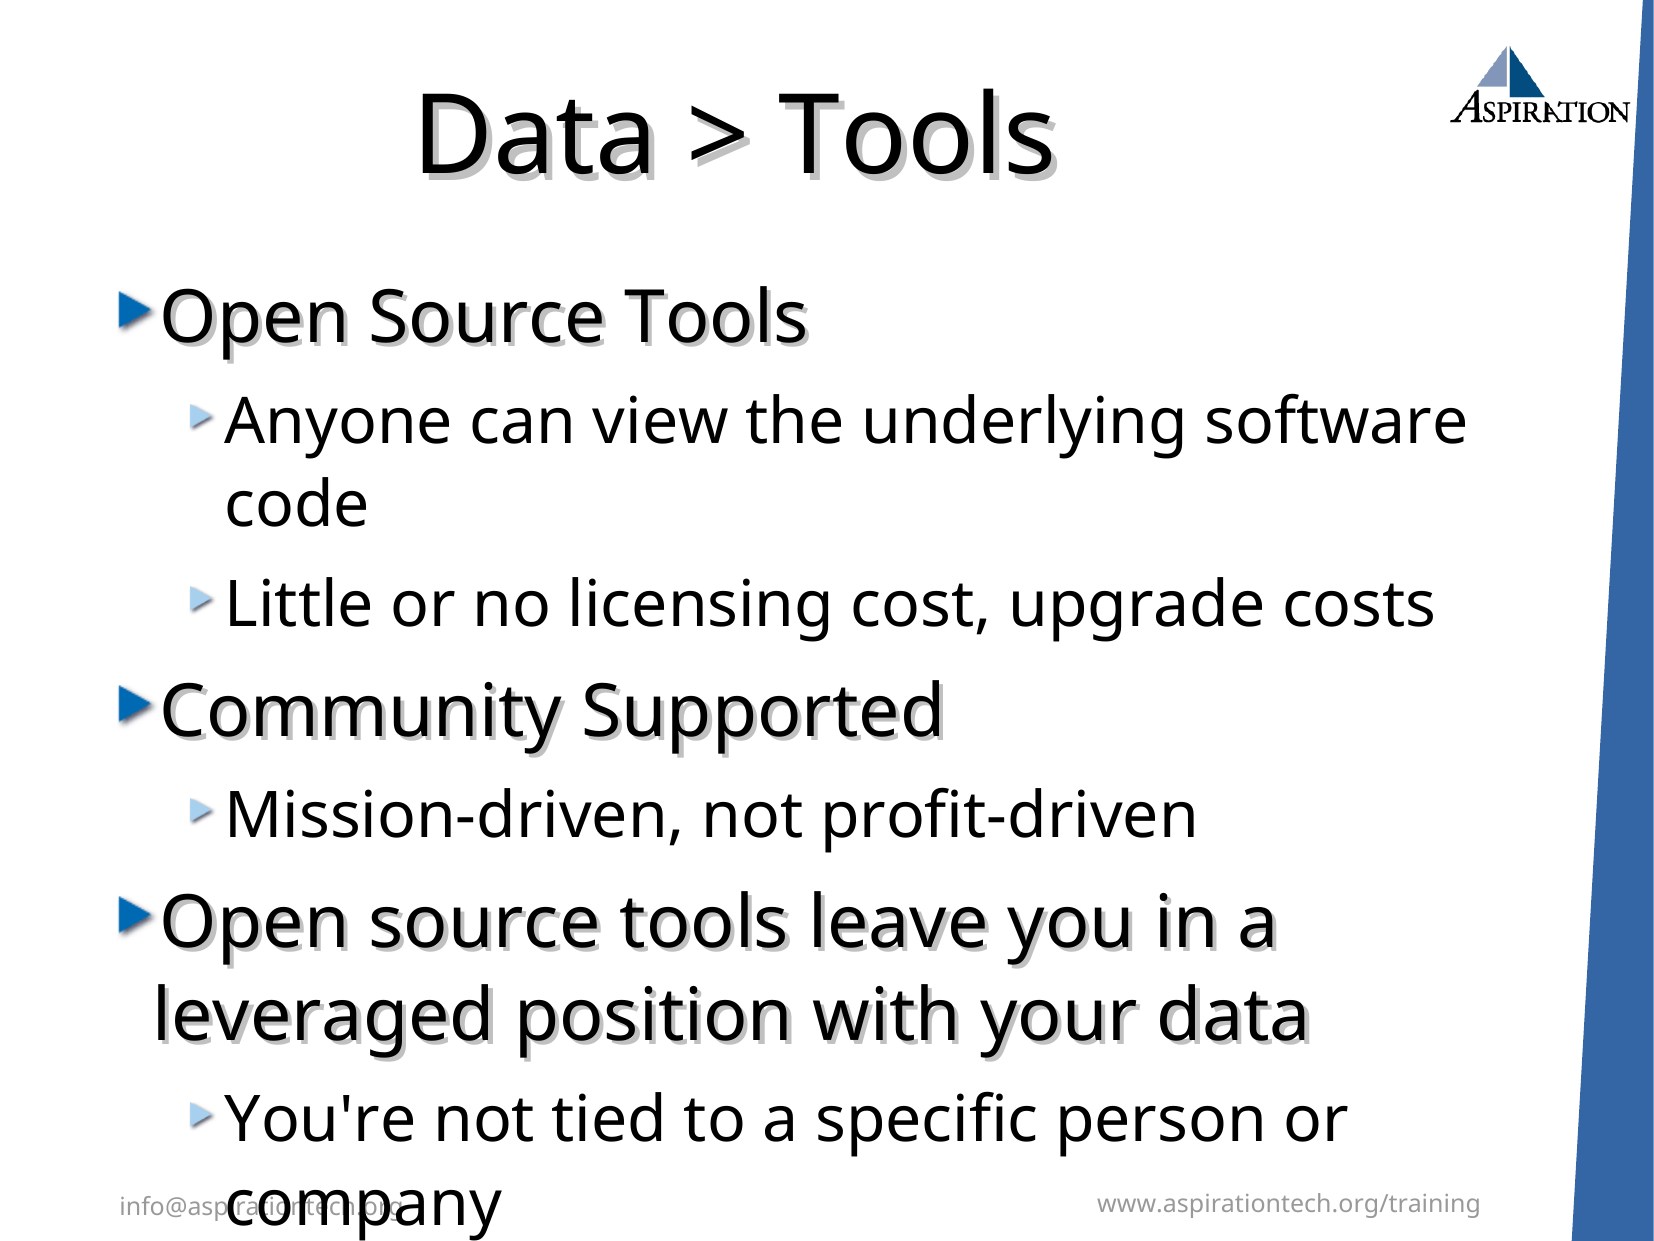

# Data > Tools
Open Source Tools
Anyone can view the underlying software code
Little or no licensing cost, upgrade costs
Community Supported
Mission-driven, not profit-driven
Open source tools leave you in a leveraged position with your data
You're not tied to a specific person or company